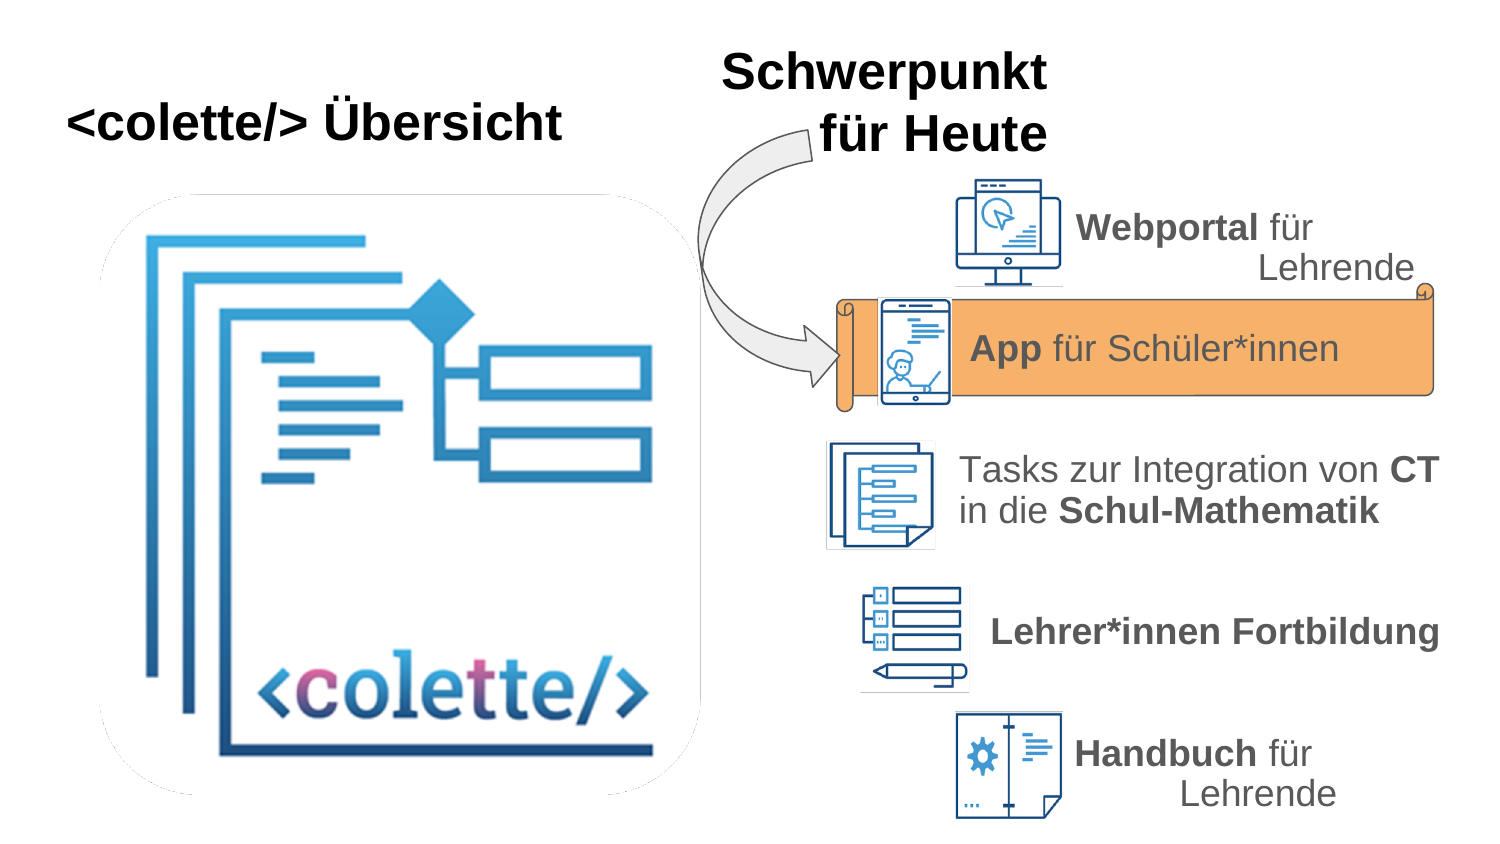

Schwerpunkt für Heute
# <colette/> Übersicht
	 Webportal für
 Lehrende
 App für Schüler*innen
Tasks zur Integration von CT in die Schul-Mathematik
 Lehrer*innen Fortbildung
 Handbuch für
 Lehrende